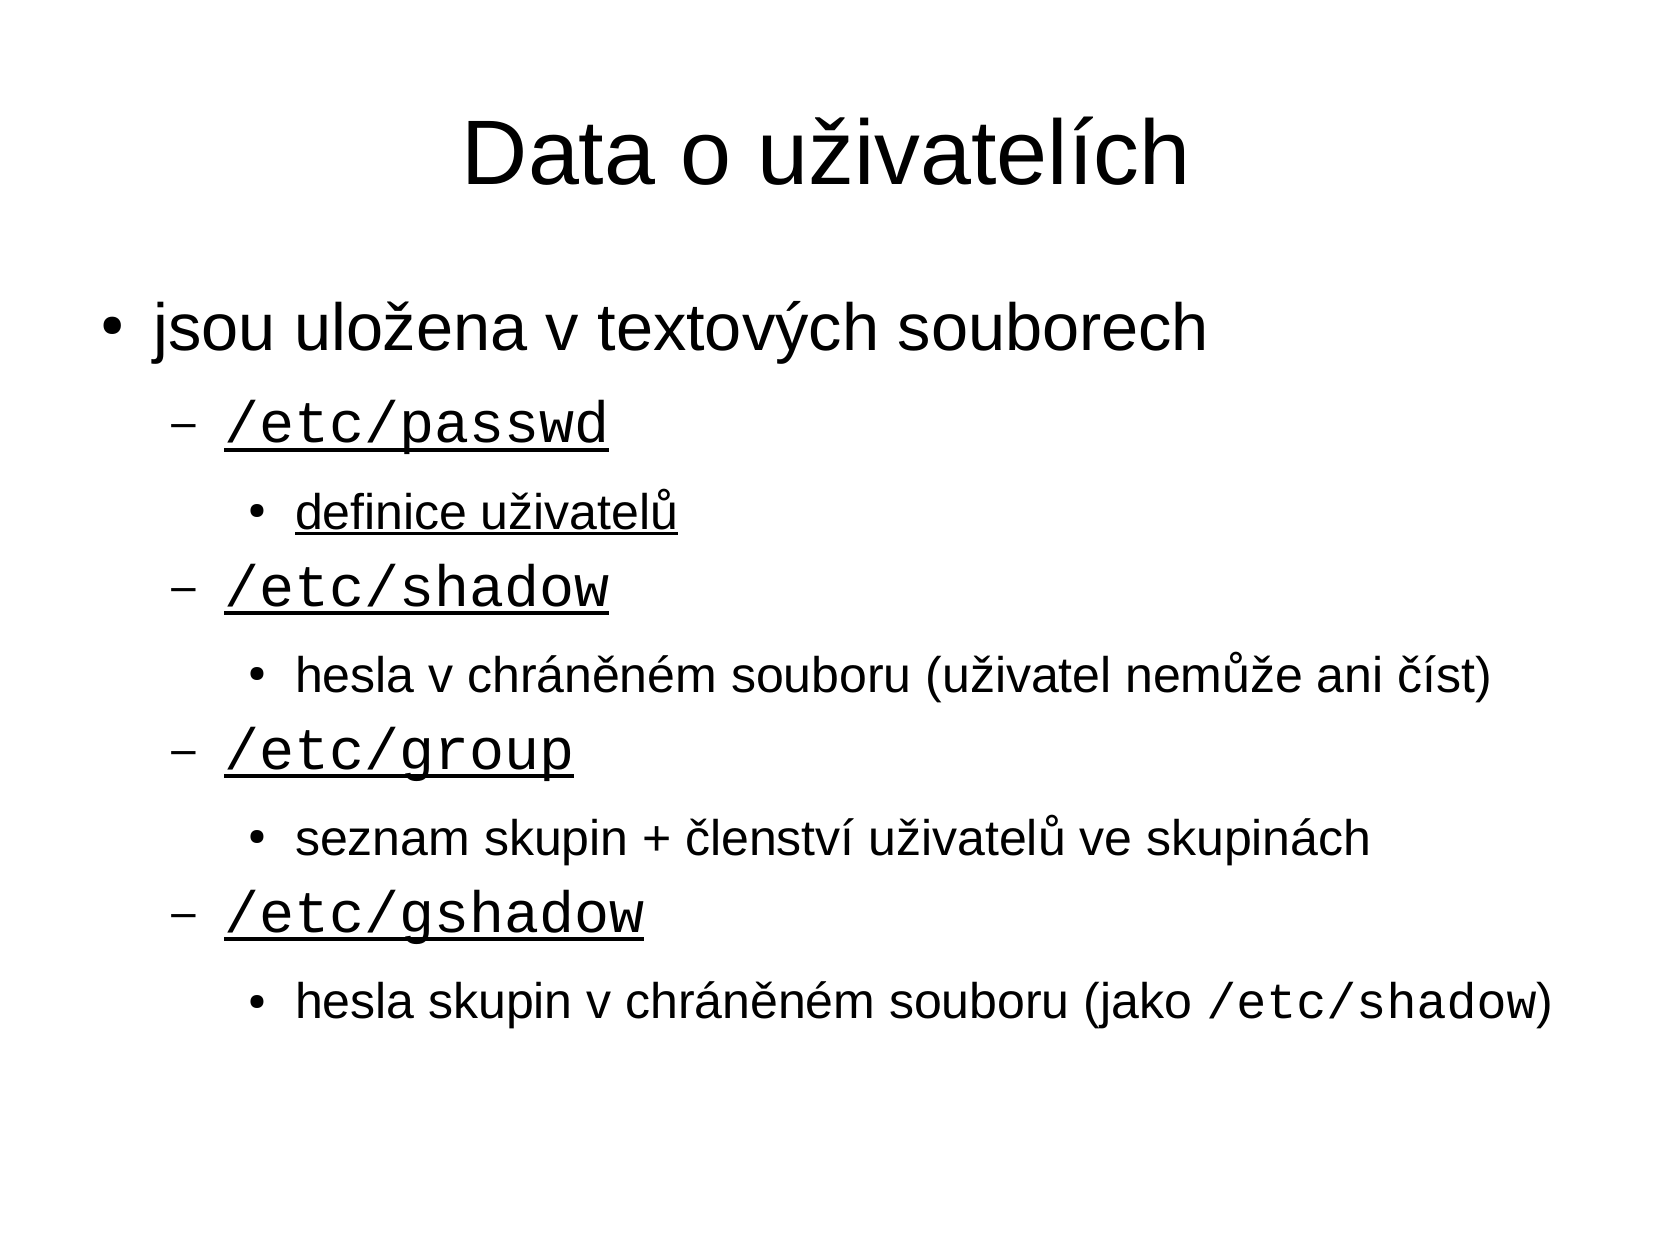

# Data o uživatelích
jsou uložena v textových souborech
/etc/passwd
definice uživatelů
/etc/shadow
hesla v chráněném souboru (uživatel nemůže ani číst)
/etc/group
seznam skupin + členství uživatelů ve skupinách
/etc/gshadow
hesla skupin v chráněném souboru (jako /etc/shadow)